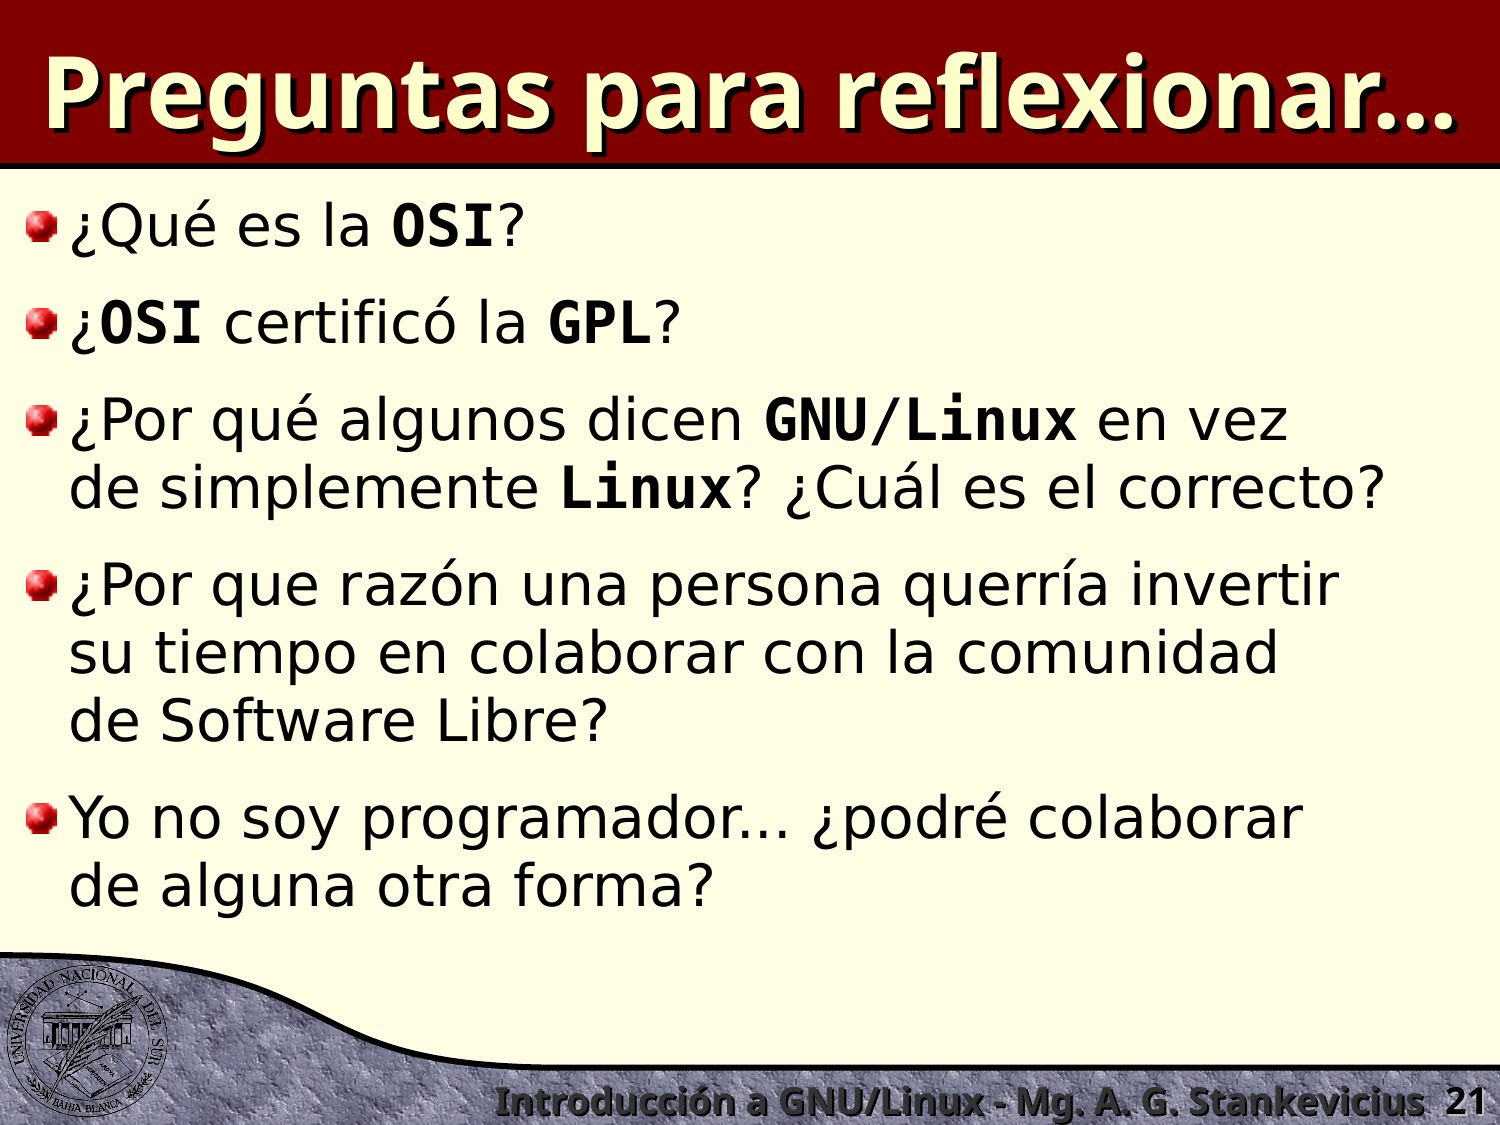

# Preguntas para reflexionar...
¿Qué es la OSI?
¿OSI certificó la GPL?
¿Por qué algunos dicen GNU/Linux en vez
de simplemente Linux? ¿Cuál es el correcto?
¿Por que razón una persona querría invertir
su tiempo en colaborar con la comunidad
de Software Libre?
Yo no soy programador... ¿podré colaborar
de alguna otra forma?
21